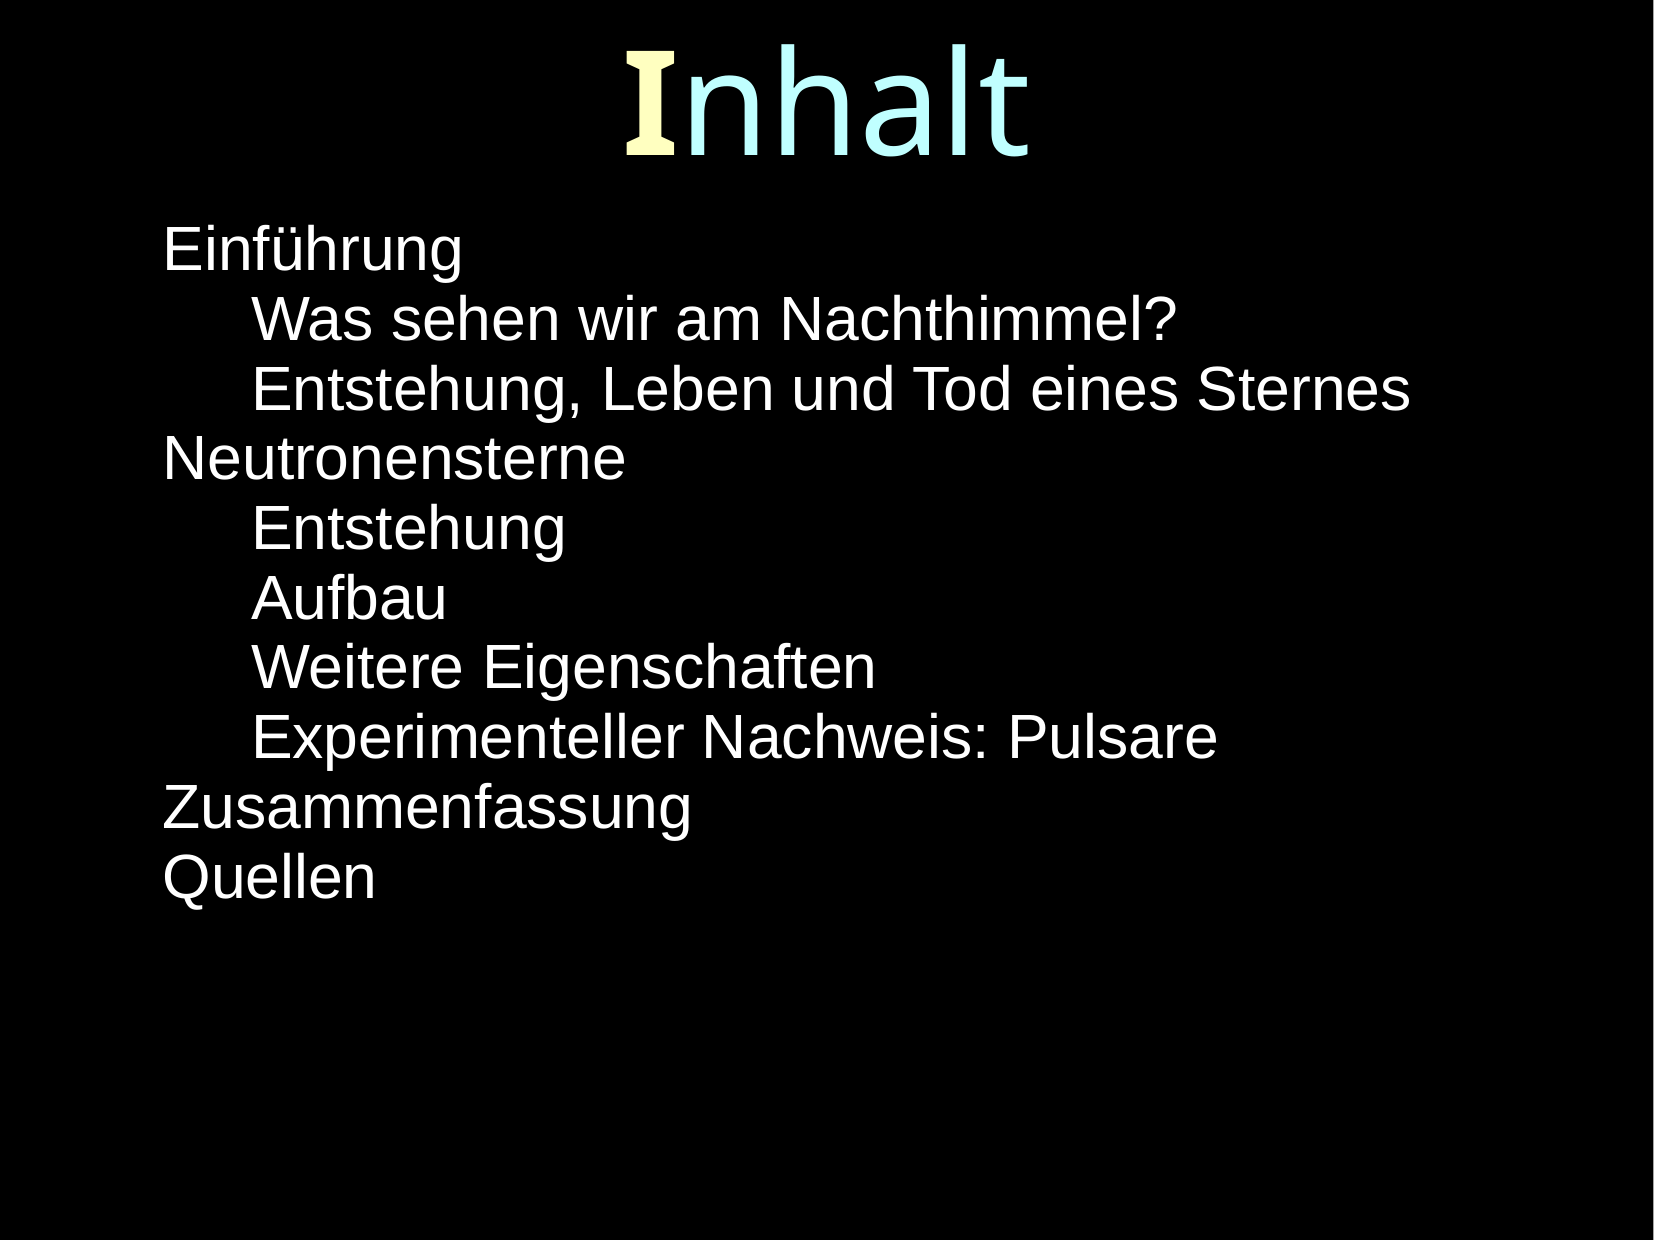

# Inhalt
Einführung
	Was sehen wir am Nachthimmel?
	Entstehung, Leben und Tod eines Sternes
Neutronensterne
	Entstehung
	Aufbau
	Weitere Eigenschaften
	Experimenteller Nachweis: Pulsare
Zusammenfassung
Quellen